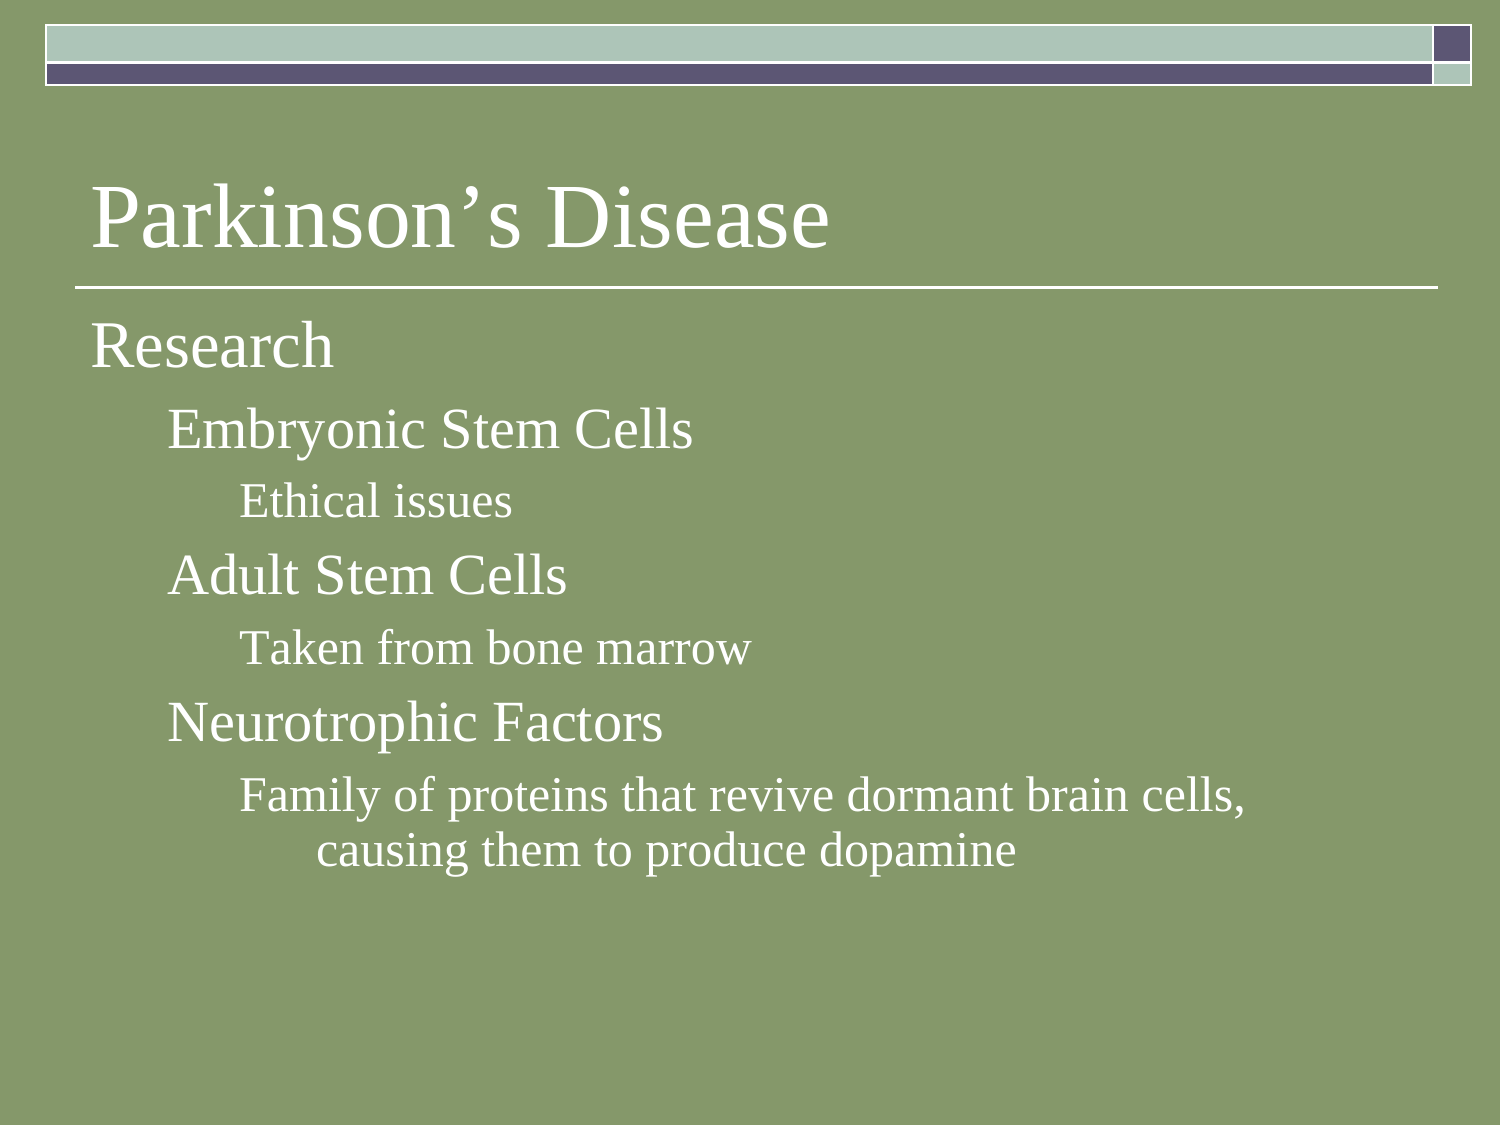

# Parkinson’s Disease
Research
Embryonic Stem Cells
Ethical issues
Adult Stem Cells
Taken from bone marrow
Neurotrophic Factors
Family of proteins that revive dormant brain cells, causing them to produce dopamine